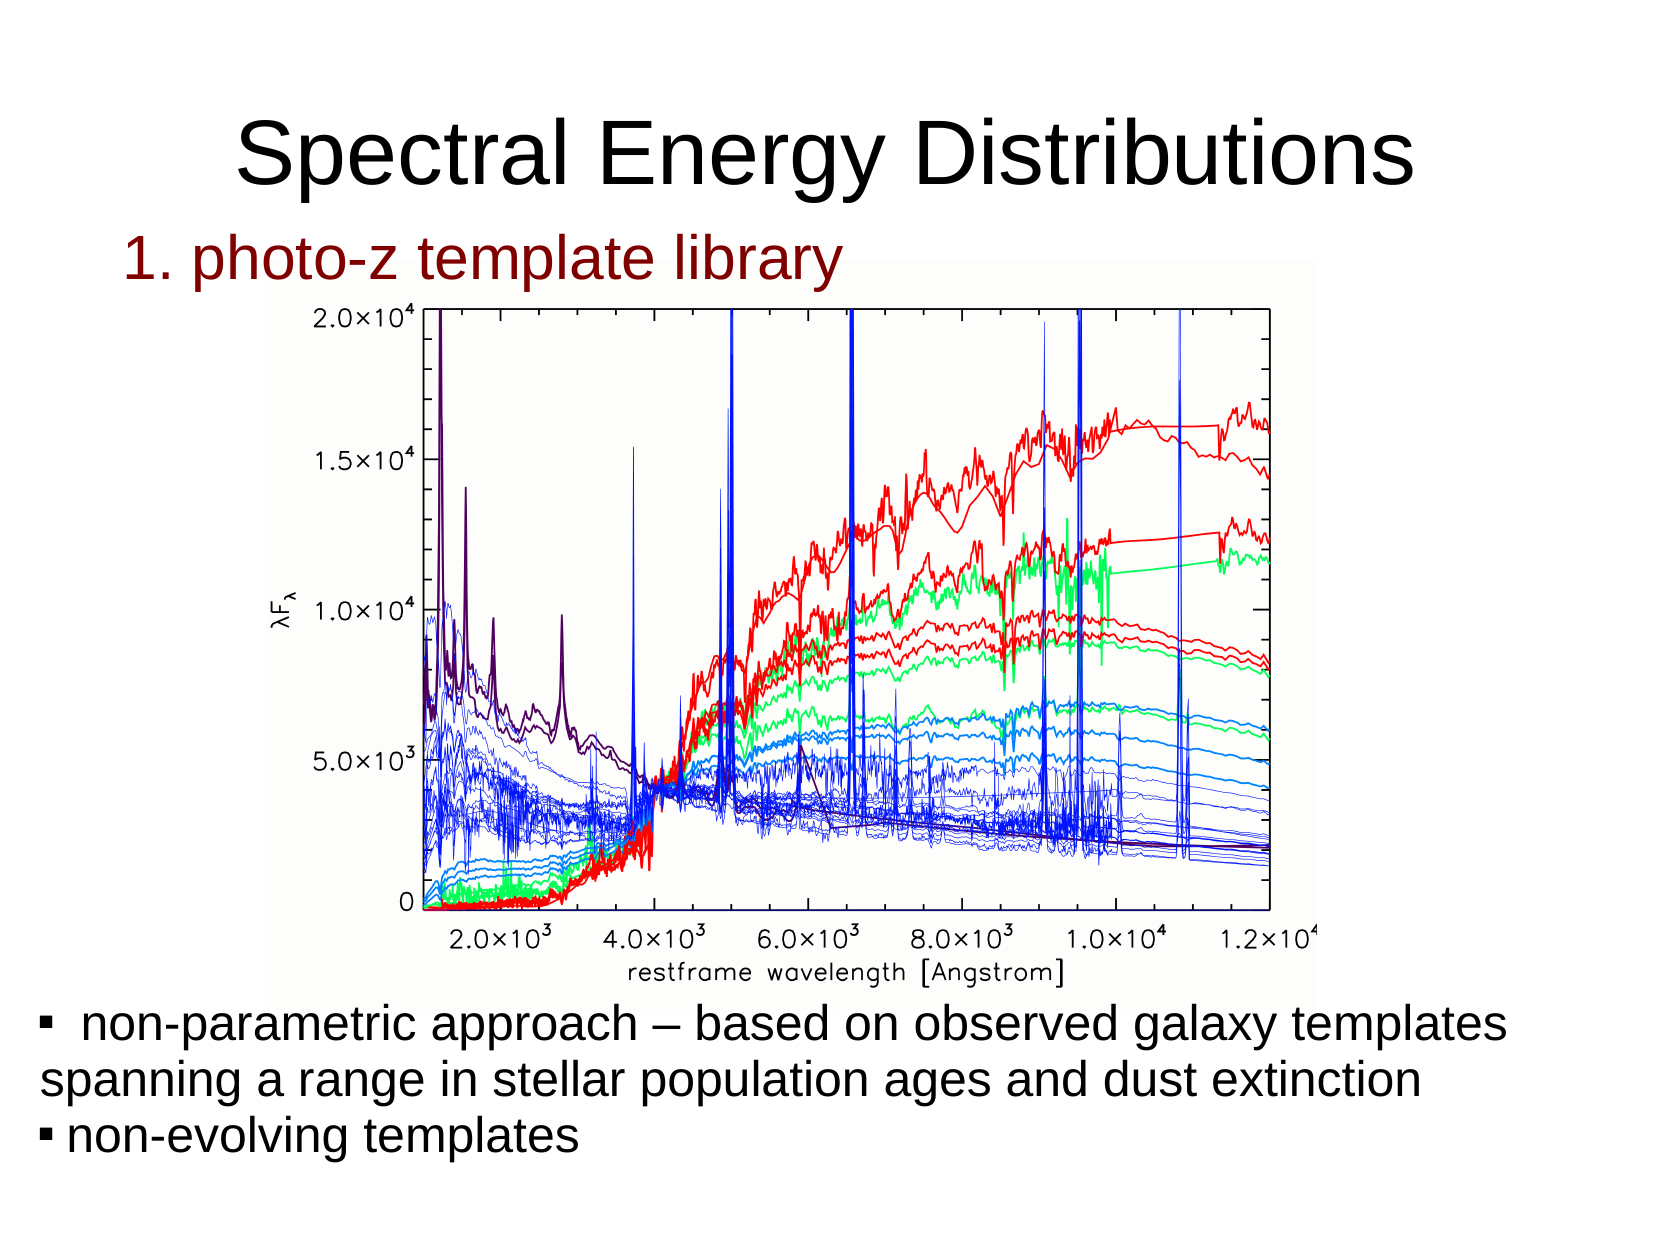

# Spectral Energy Distributions
1. photo-z template library
 non-parametric approach – based on observed galaxy templates spanning a range in stellar population ages and dust extinction
 non-evolving templates